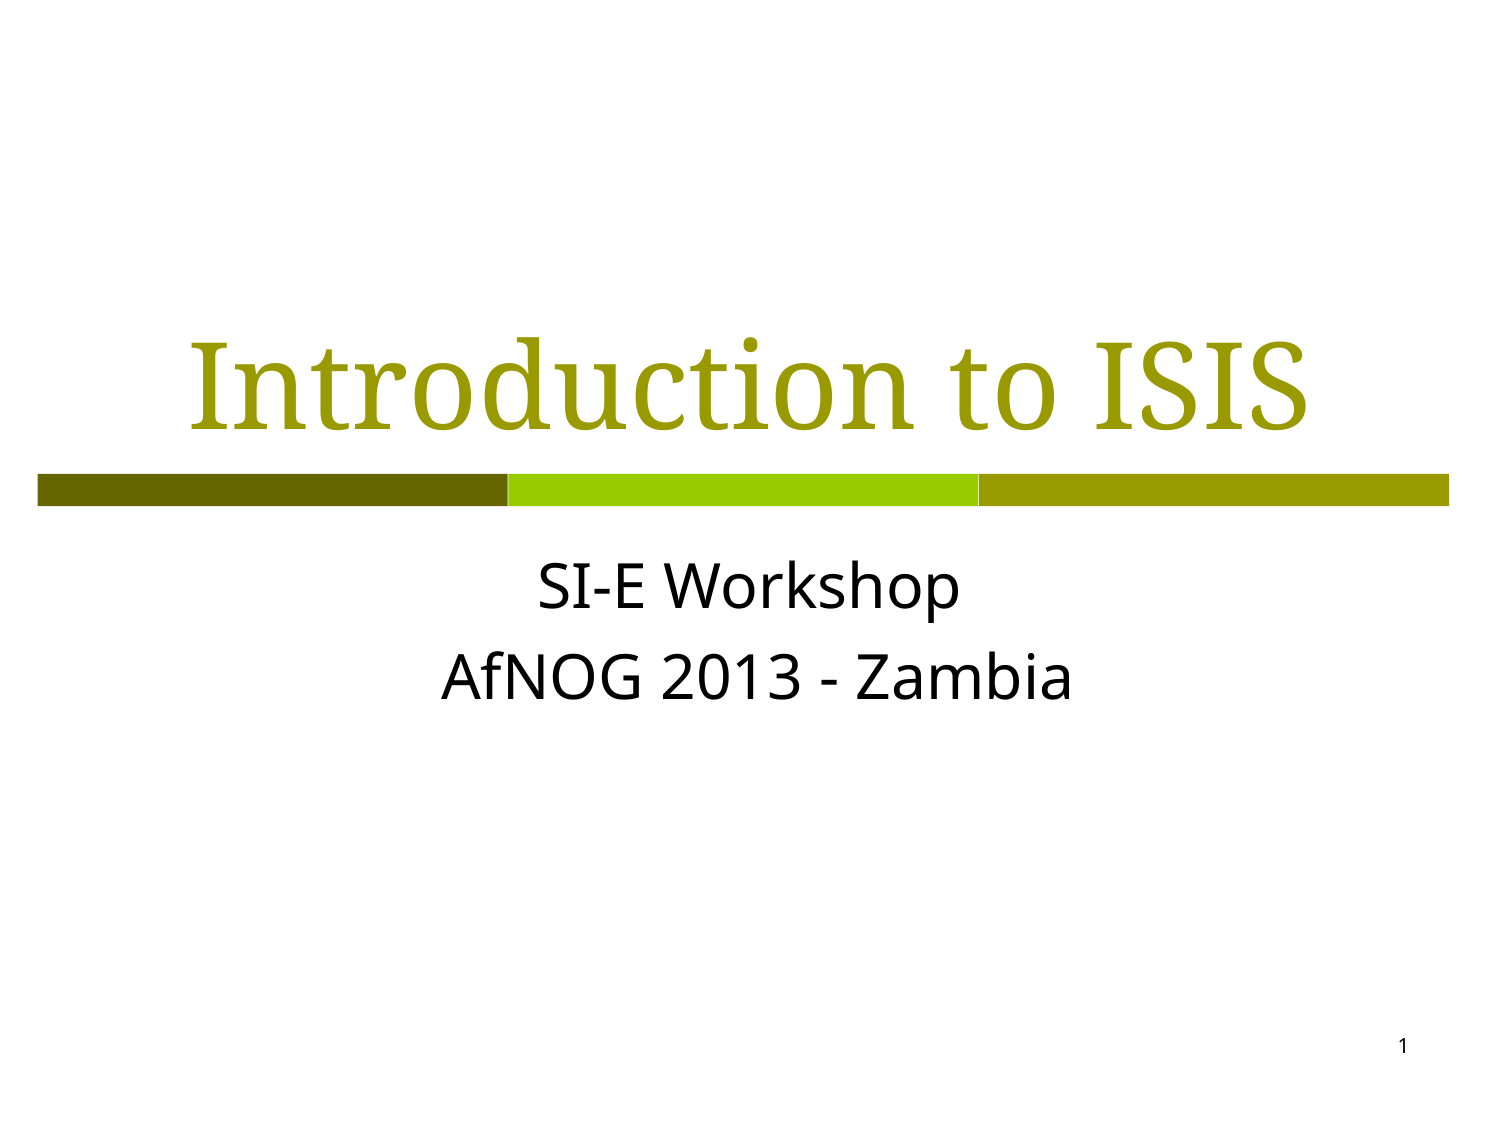

# Introduction to ISIS
SI-E Workshop
 AfNOG 2013 - Zambia